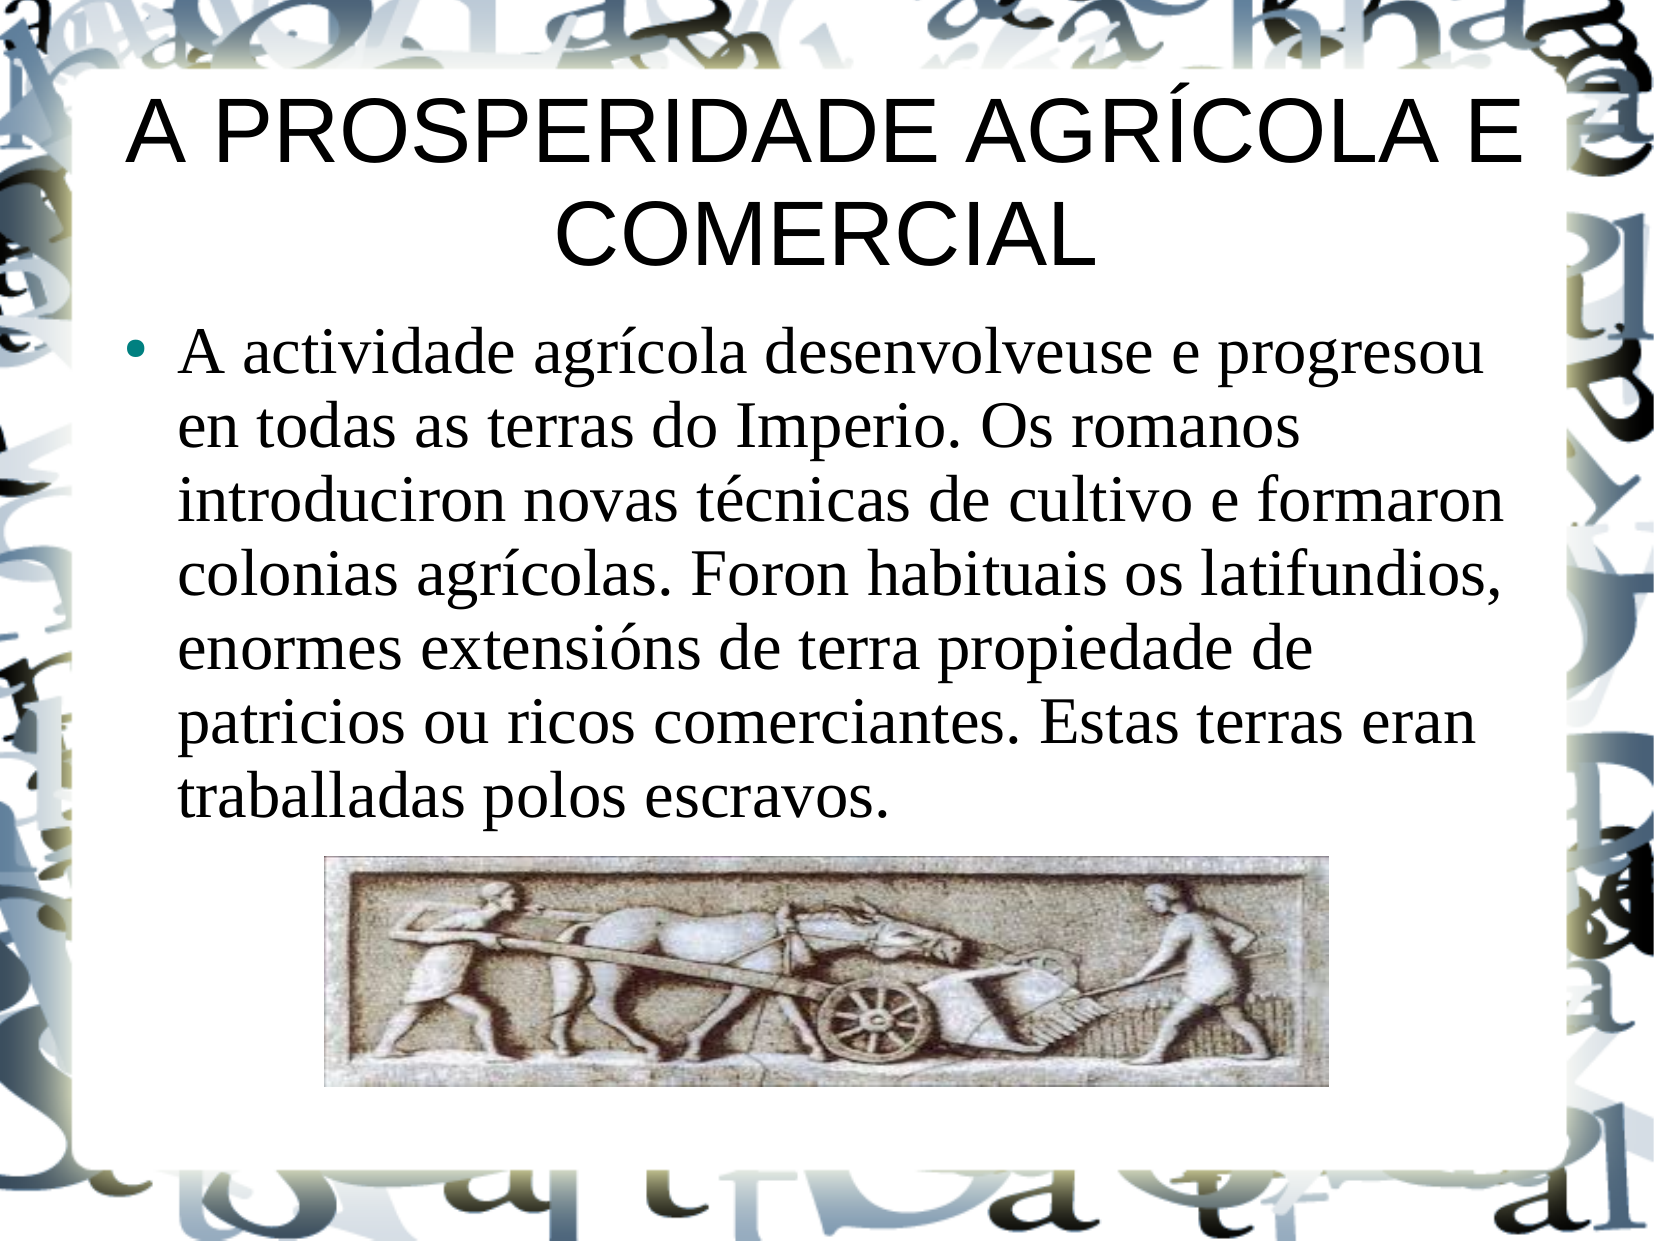

# A PROSPERIDADE AGRÍCOLA E COMERCIAL
A actividade agrícola desenvolveuse e progresou en todas as terras do Imperio. Os romanos introduciron novas técnicas de cultivo e formaron colonias agrícolas. Foron habituais os latifundios, enormes extensións de terra propiedade de patricios ou ricos comerciantes. Estas terras eran traballadas polos escravos.